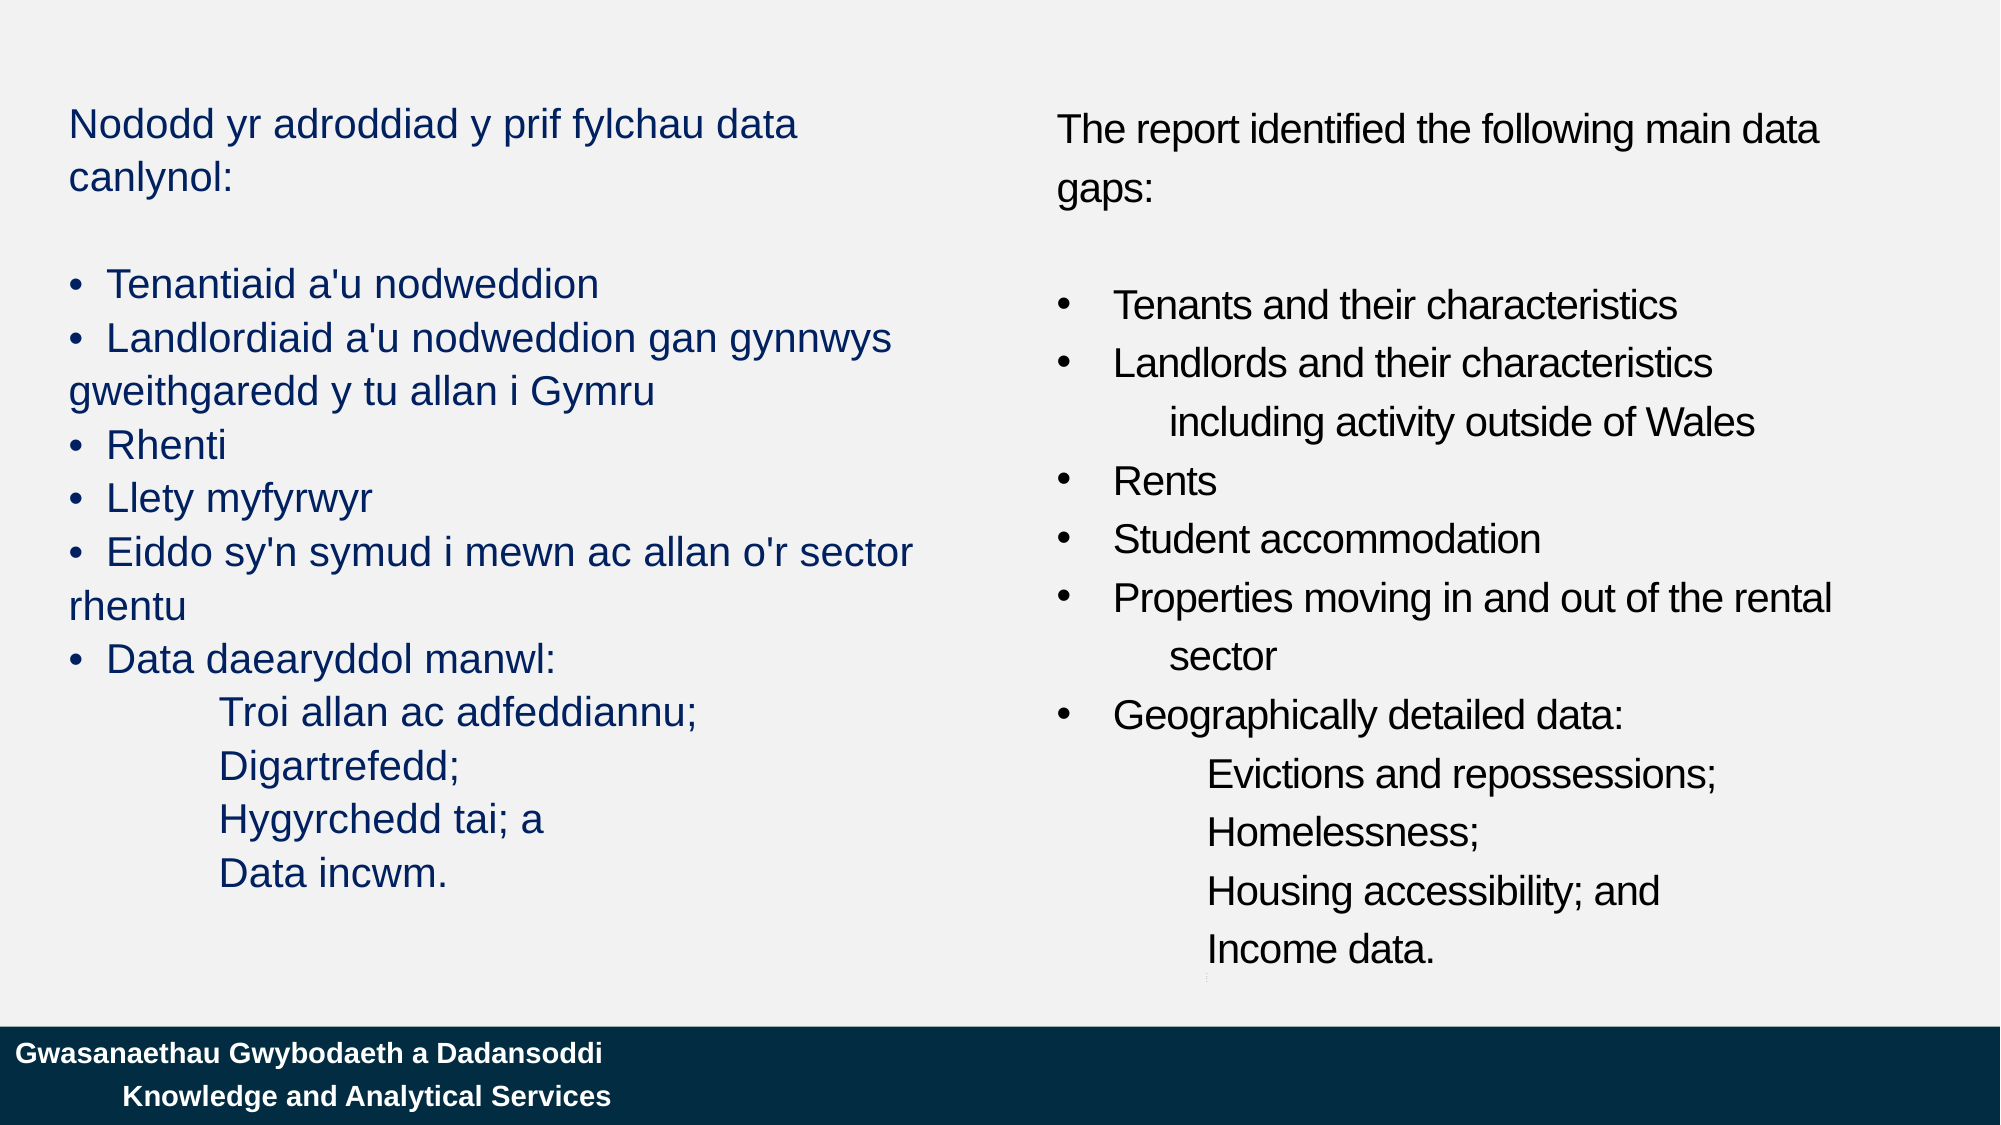

Nododd yr adroddiad y prif fylchau data canlynol:
• Tenantiaid a'u nodweddion
• Landlordiaid a'u nodweddion gan gynnwys gweithgaredd y tu allan i Gymru
• Rhenti
• Llety myfyrwyr
• Eiddo sy'n symud i mewn ac allan o'r sector rhentu
• Data daearyddol manwl:
		Troi allan ac adfeddiannu;
		Digartrefedd;
		Hygyrchedd tai; a
		Data incwm.
The report identified the following main data gaps:
Tenants and their characteristics
Landlords and their characteristics including activity outside of Wales
Rents
Student accommodation
Properties moving in and out of the rental sector
Geographically detailed data:
		Evictions and repossessions;
		Homelessness;
		Housing accessibility; and
		Income data.
Gwasanaethau Gwybodaeth a Dadansoddi
Knowledge and Analytical Services